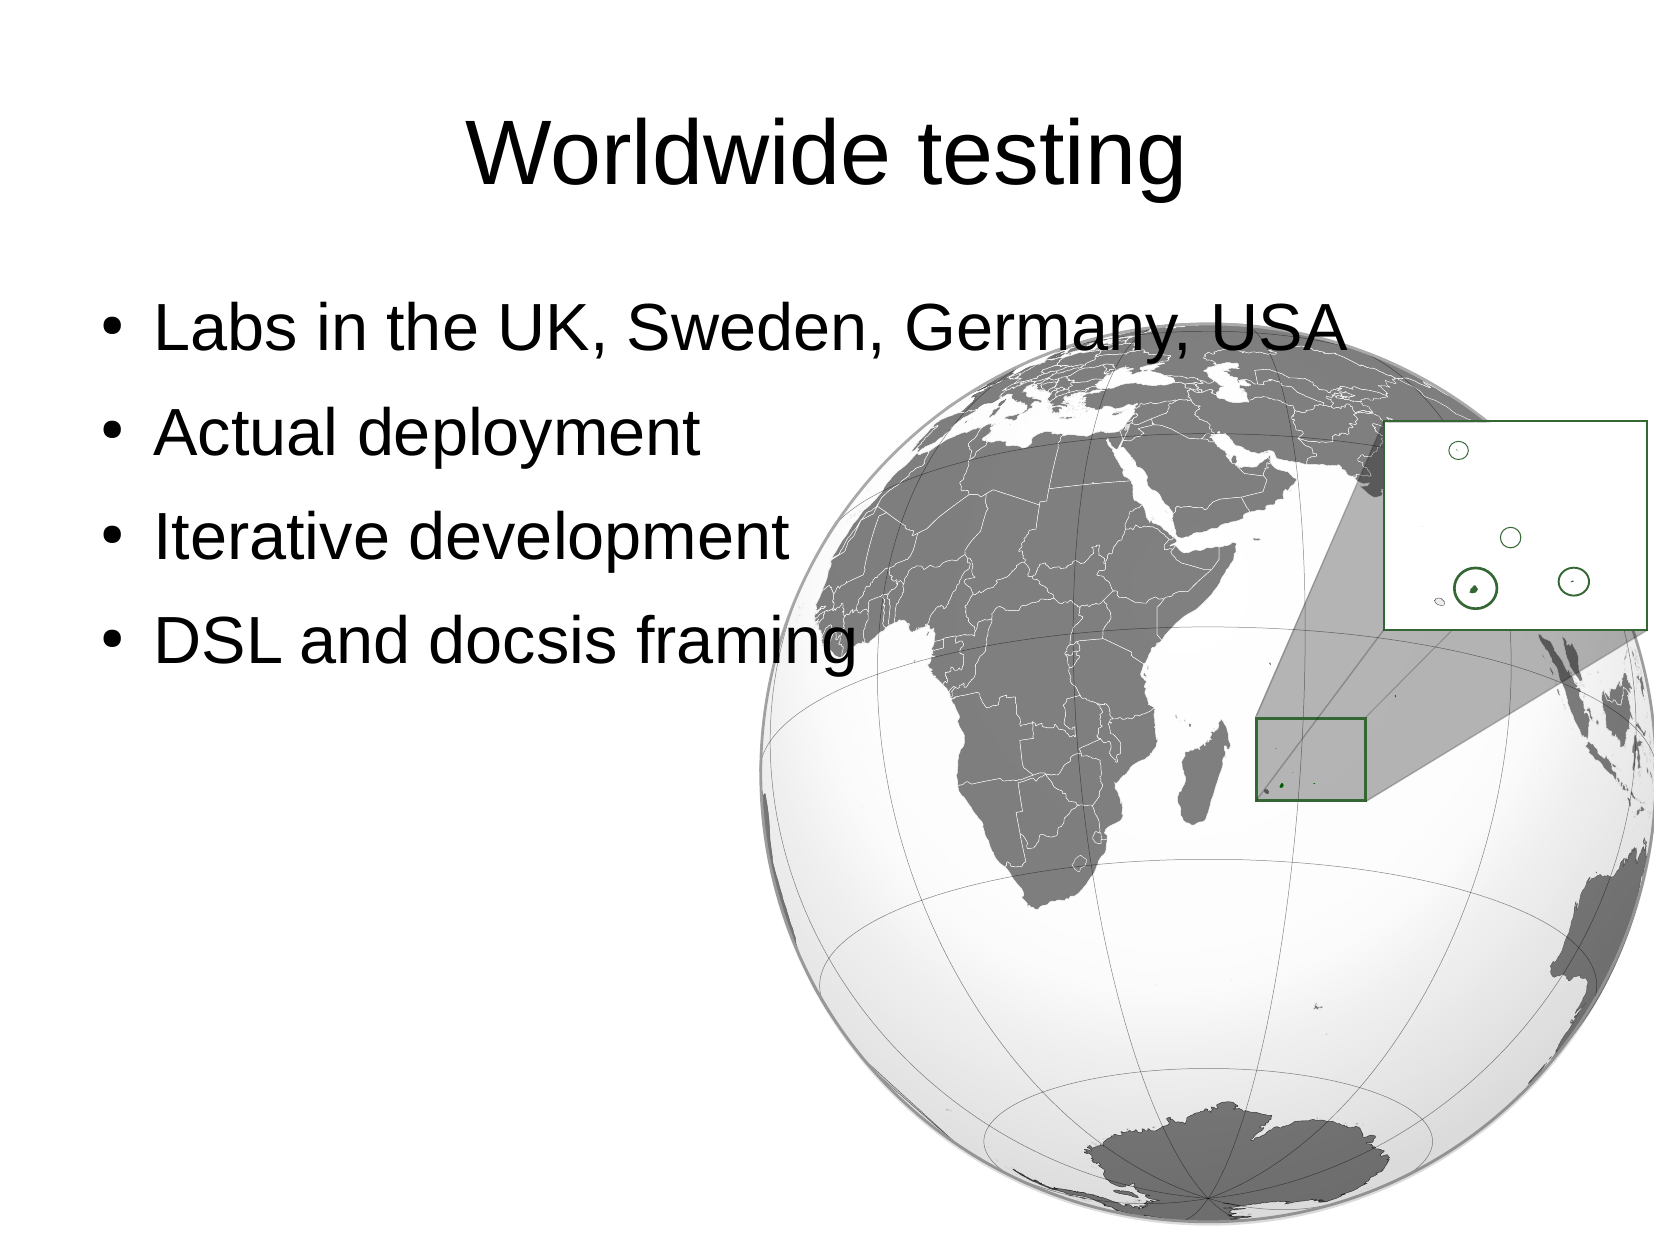

# Worldwide testing
Labs in the UK, Sweden, Germany, USA
Actual deployment
Iterative development
DSL and docsis framing